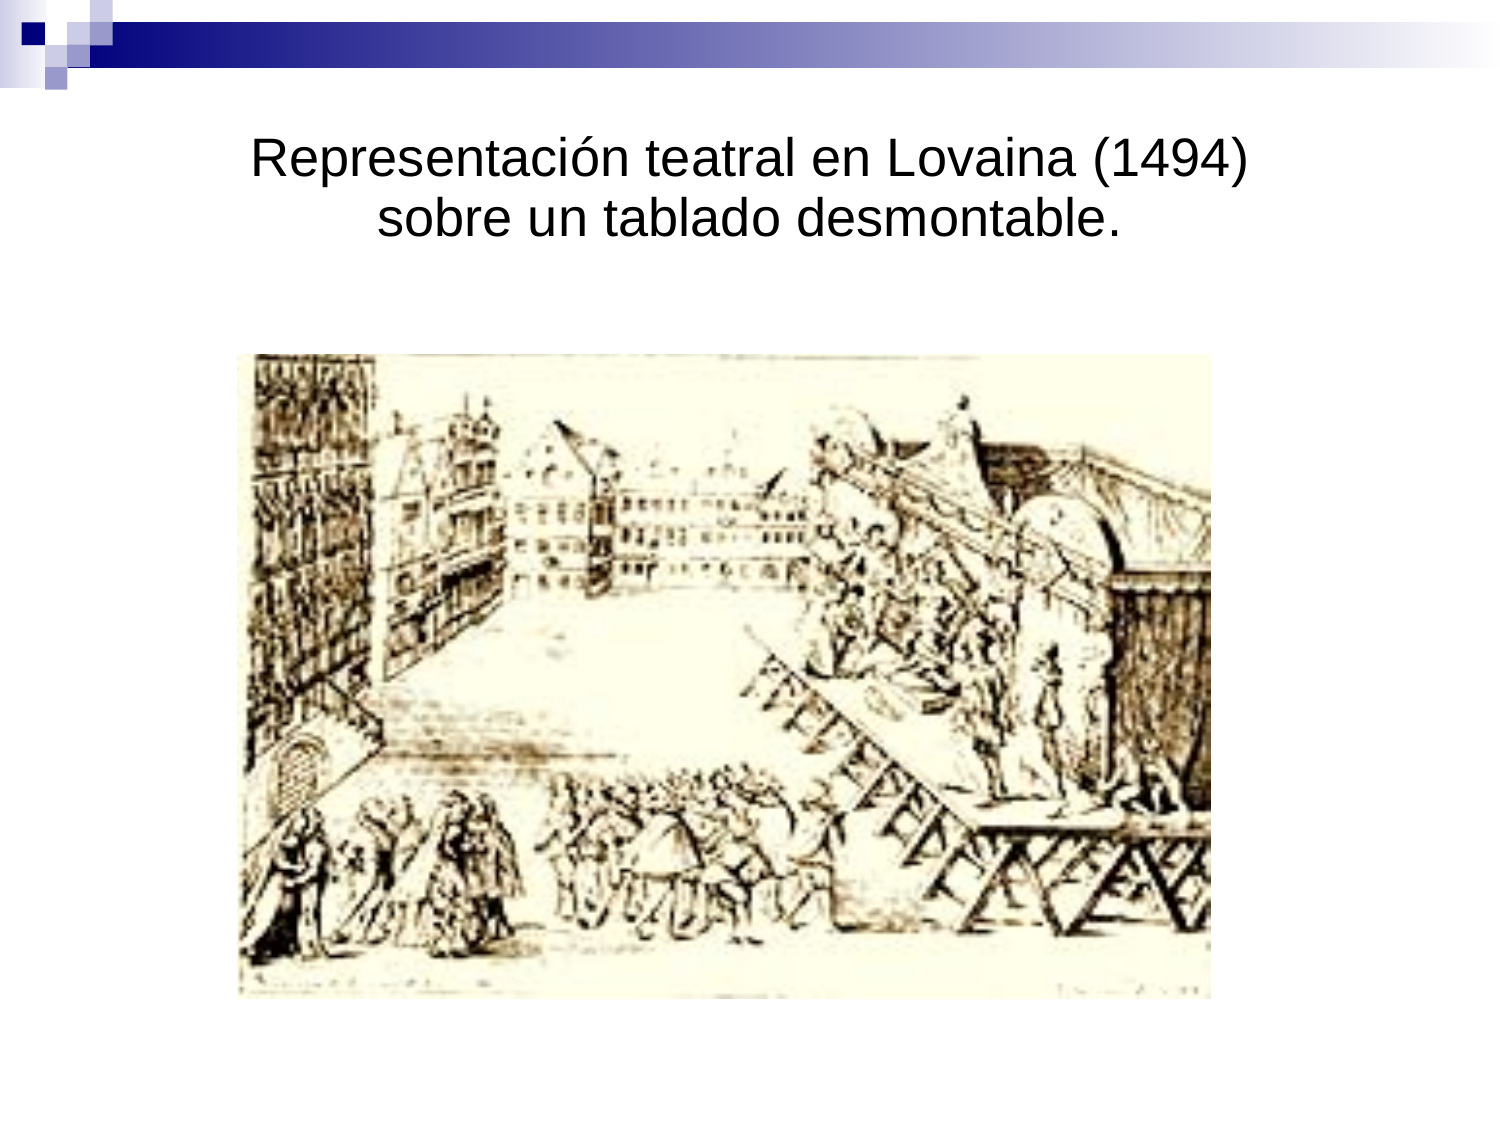

# Representación teatral en Lovaina (1494) sobre un tablado desmontable.